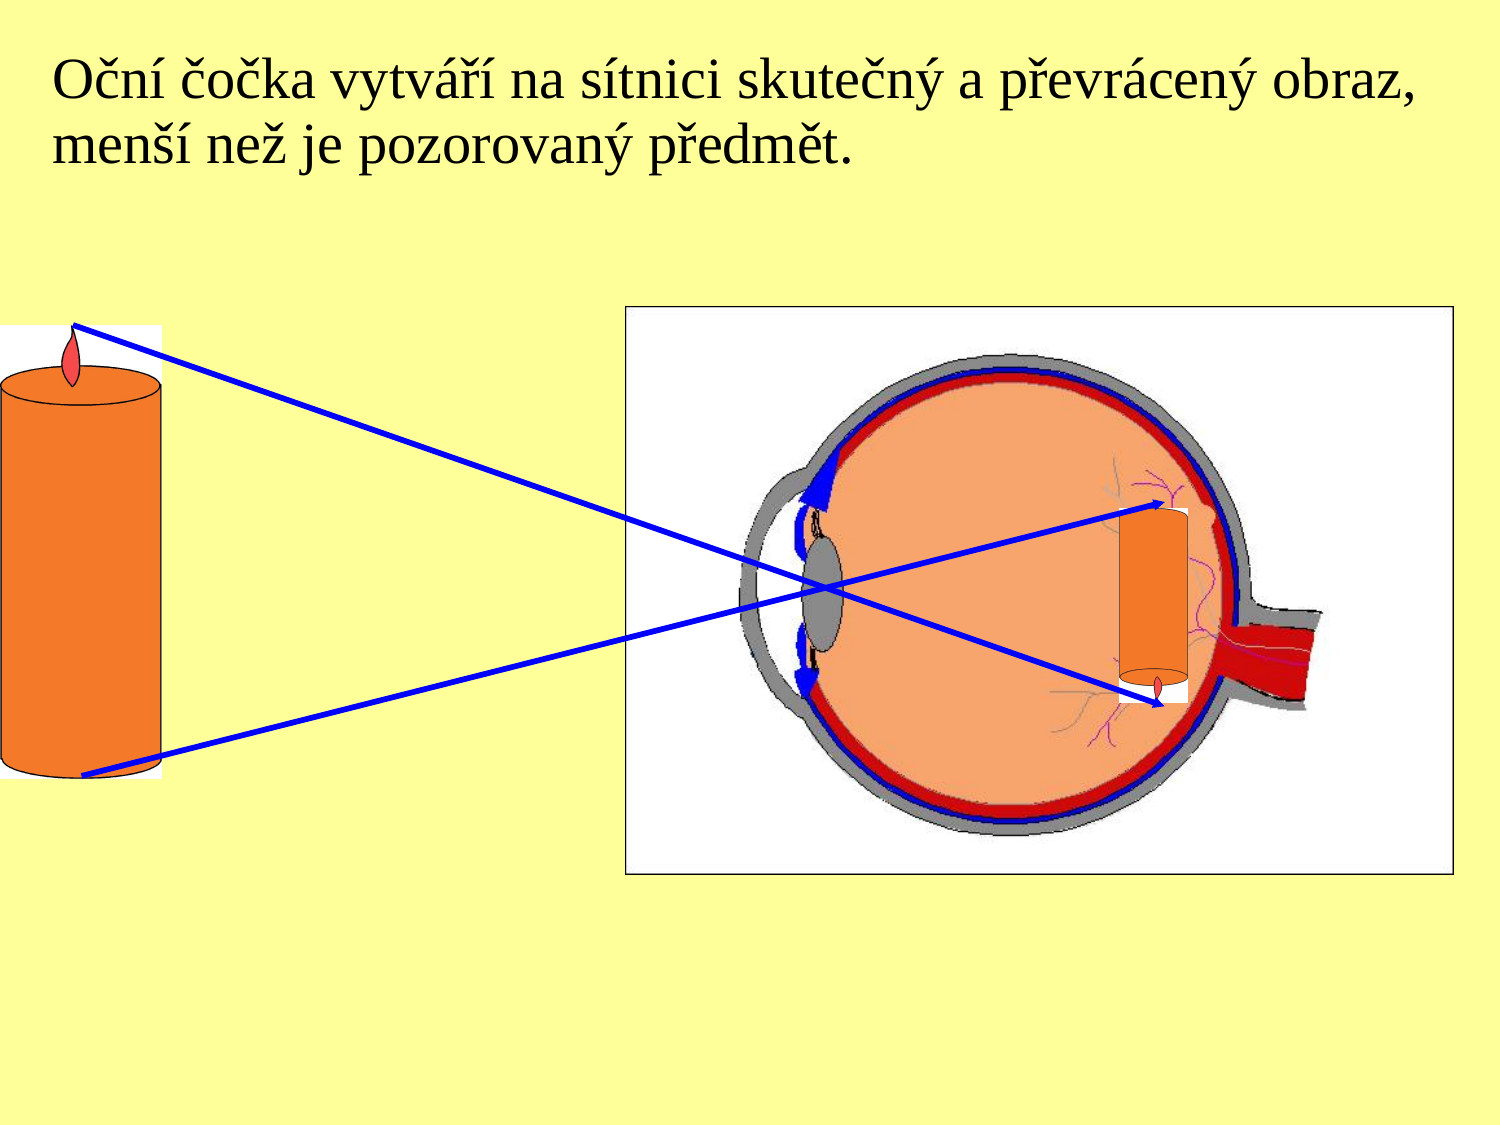

Oční čočka vytváří na sítnici skutečný a převrácený obraz,
menší než je pozorovaný předmět.